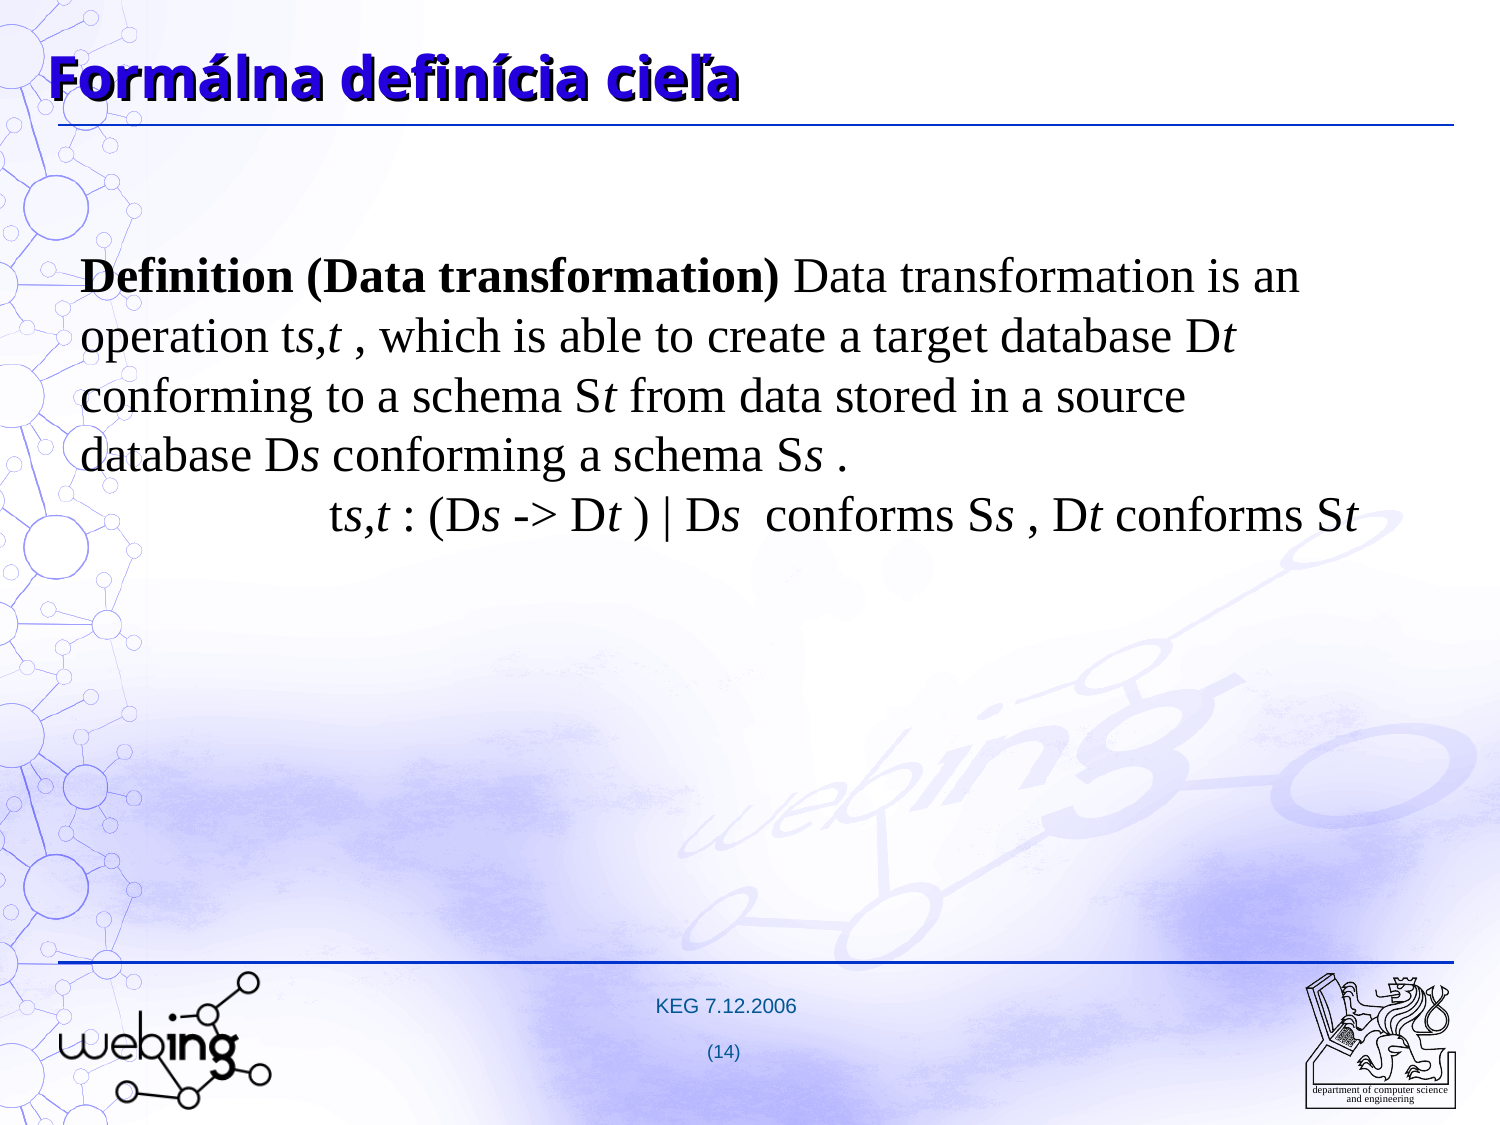

# Formálna definícia cieľa
Definition (Data transformation) Data transformation is an operation ts,t , which is able to create a target database Dt conforming to a schema St from data stored in a source
database Ds conforming a schema Ss .
 ts,t : (Ds -> Dt ) | Ds conforms Ss , Dt conforms St